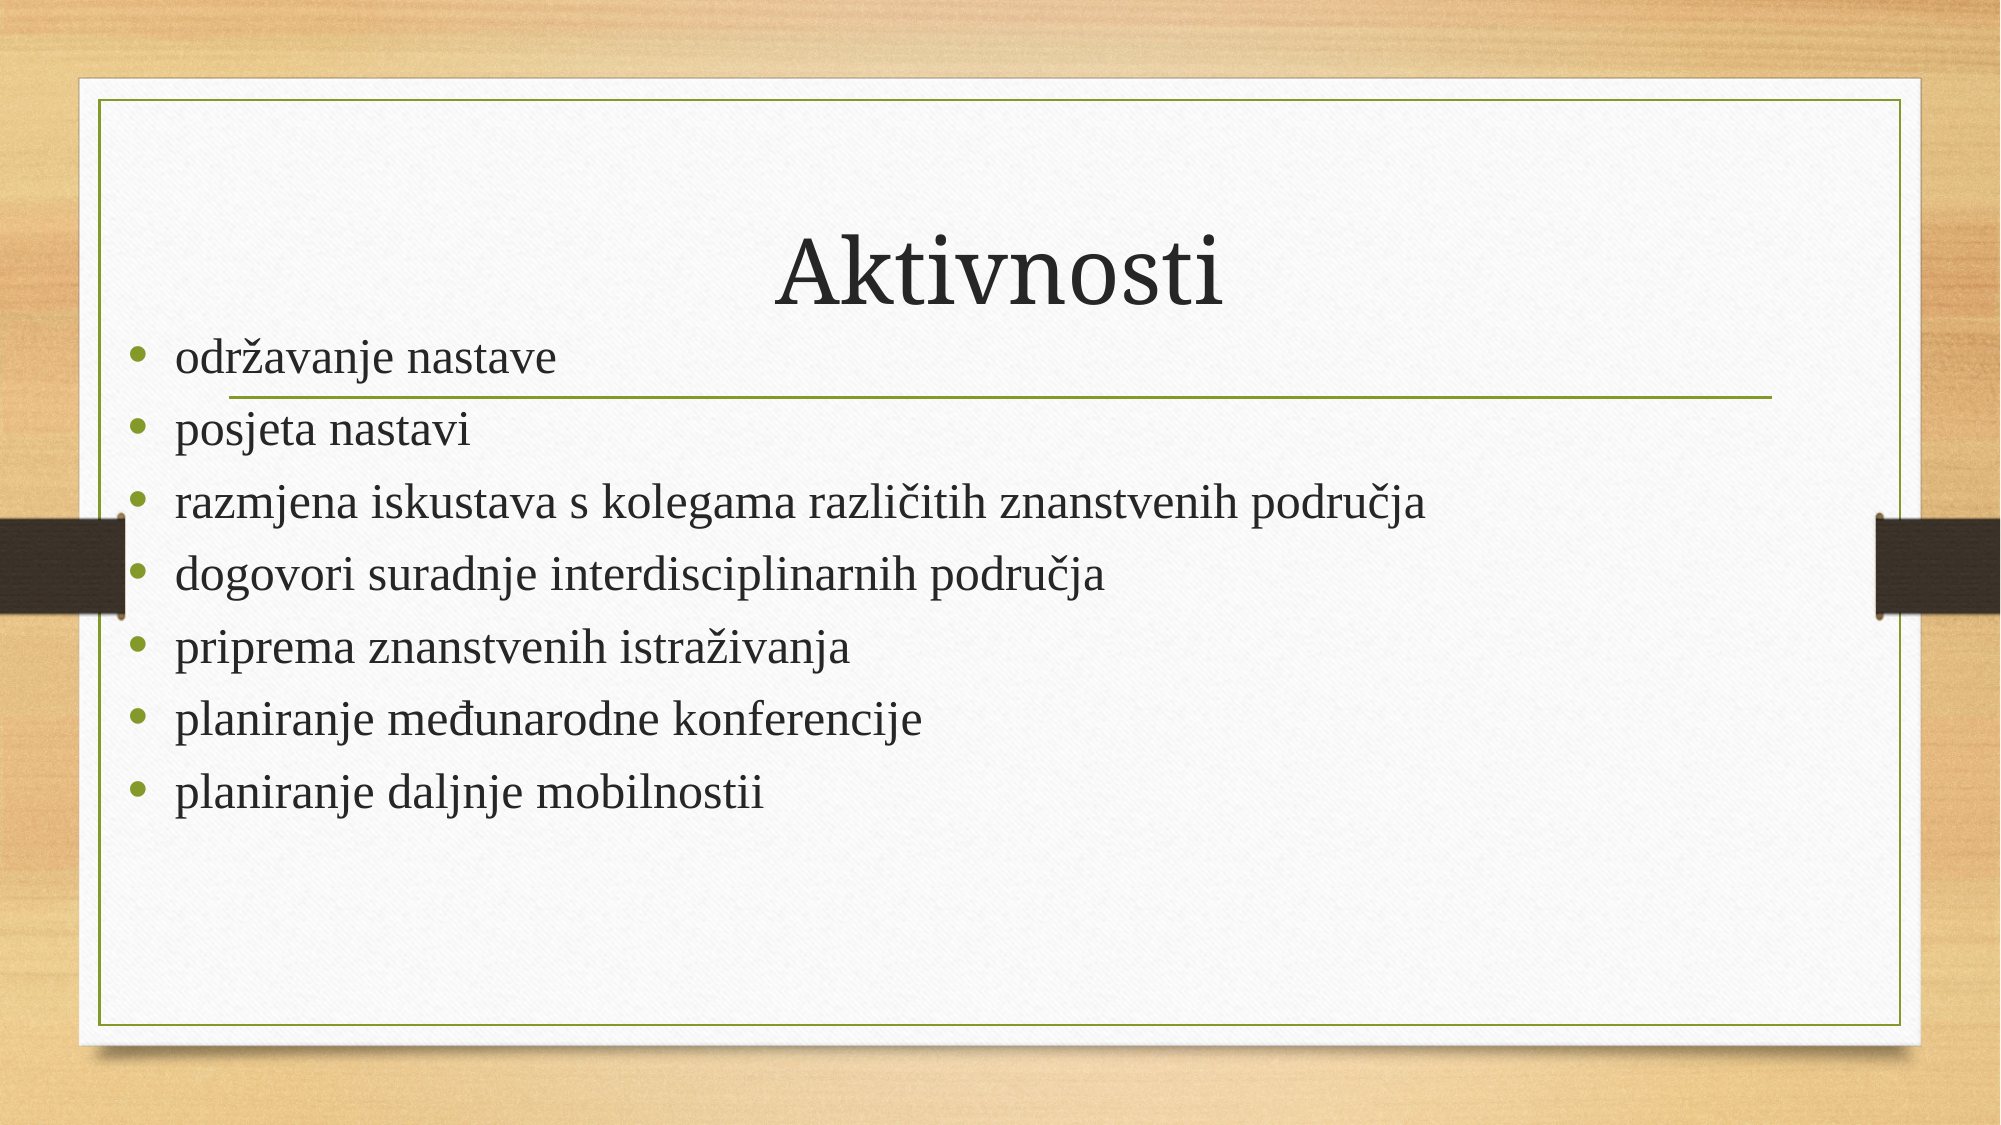

# Aktivnosti
održavanje nastave
posjeta nastavi
razmjena iskustava s kolegama različitih znanstvenih područja
dogovori suradnje interdisciplinarnih područja
priprema znanstvenih istraživanja
planiranje međunarodne konferencije
planiranje daljnje mobilnostii